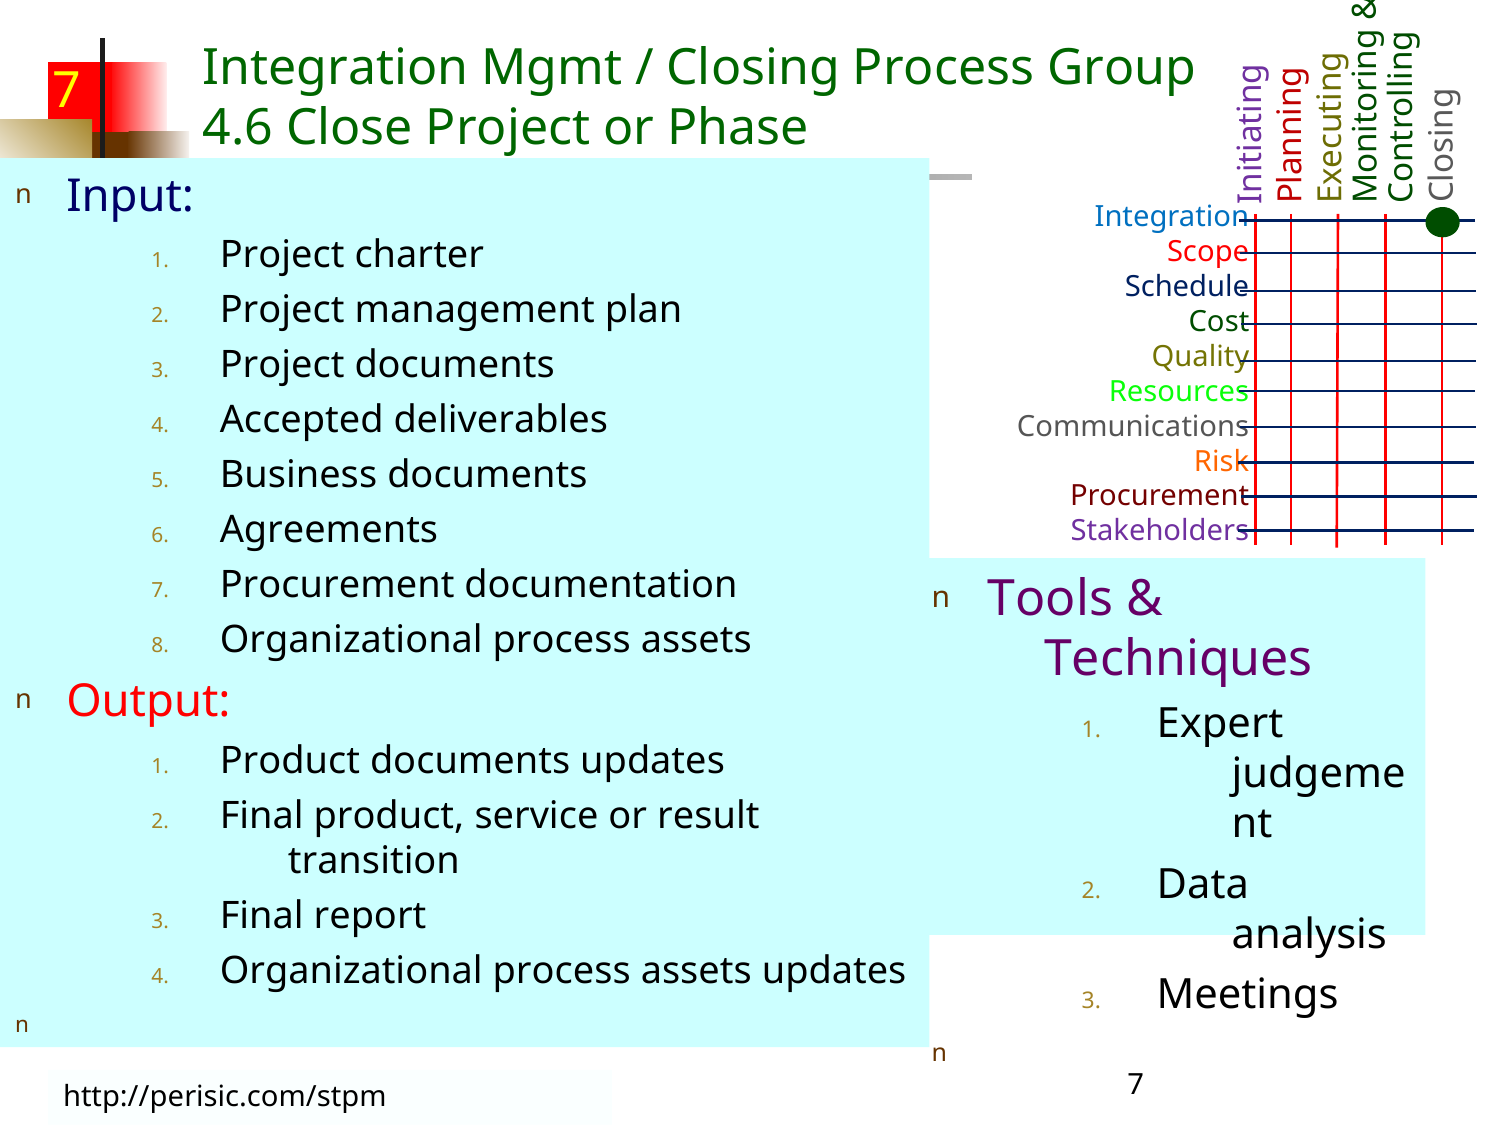

Initiating
Planning
Executing
Monitoring &
Controlling
Closing
Integration
Scope
Schedule
Cost
Quality
Resources
Communications
Risk
Procurement
Stakeholders
Integration Mgmt / Closing Process Group
4.6 Close Project or Phase
# Input:
Project charter
Project management plan
Project documents
Accepted deliverables
Business documents
Agreements
Procurement documentation
Organizational process assets
Output:
Product documents updates
Final product, service or result transition
Final report
Organizational process assets updates
Tools & Techniques
Expert judgement
Data analysis
Meetings
6
http://perisic.com/stpm